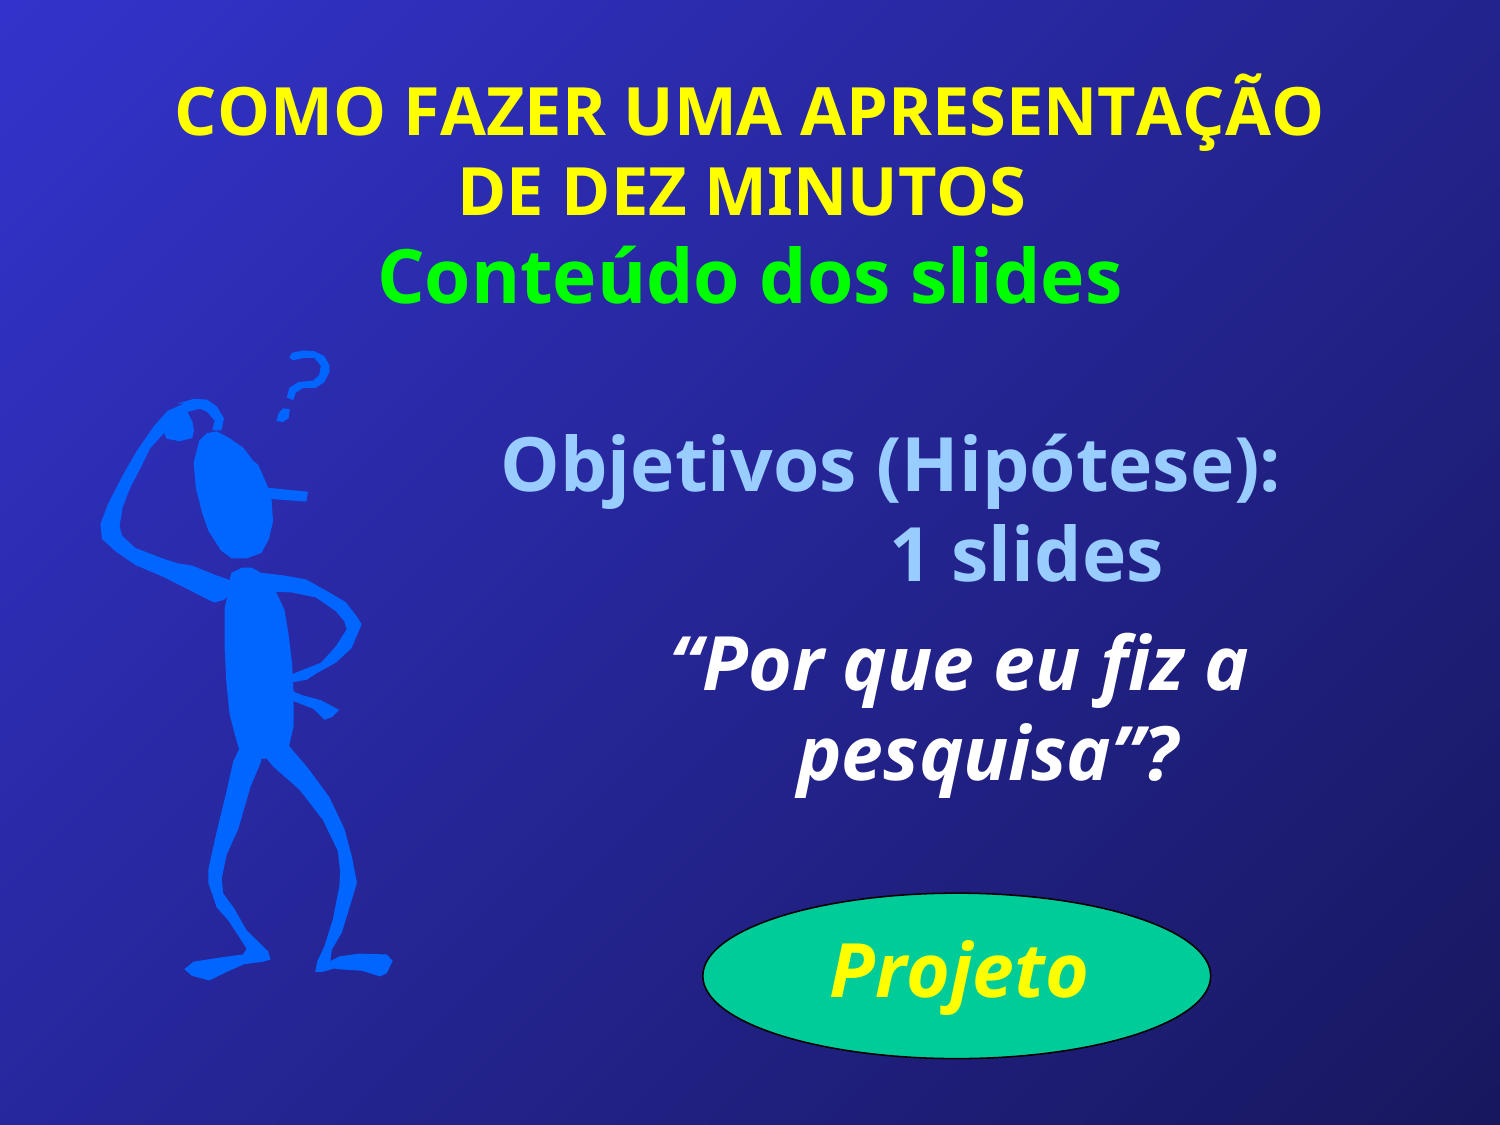

# COMO FAZER UMA APRESENTAÇÃO DE DEZ MINUTOS Conteúdo dos slides
Objetivos (Hipótese): 1 slides
“Por que eu fiz a pesquisa”?
Projeto